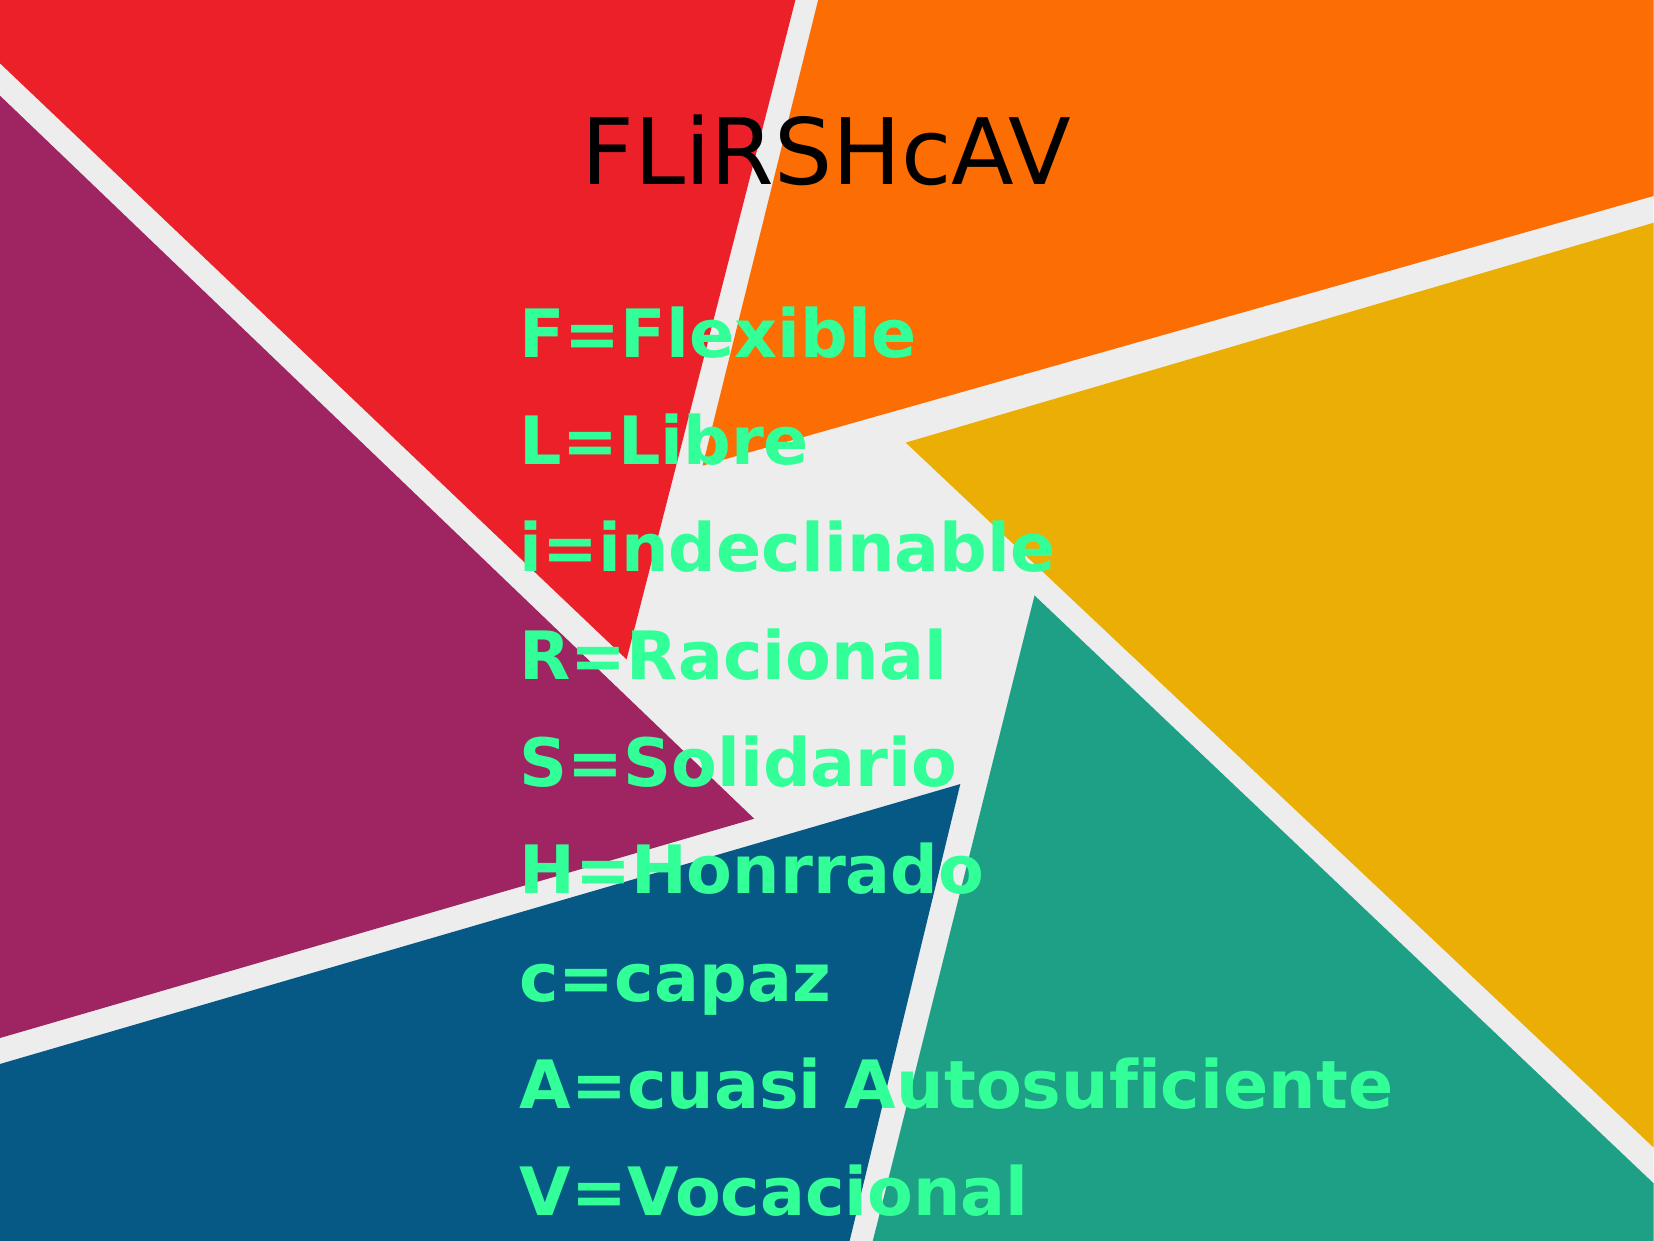

# FLiRSHcAV
F=Flexible
L=Libre
i=indeclinable
R=Racional
S=Solidario
H=Honrrado
c=capaz
A=cuasi Autosuficiente
V=Vocacional